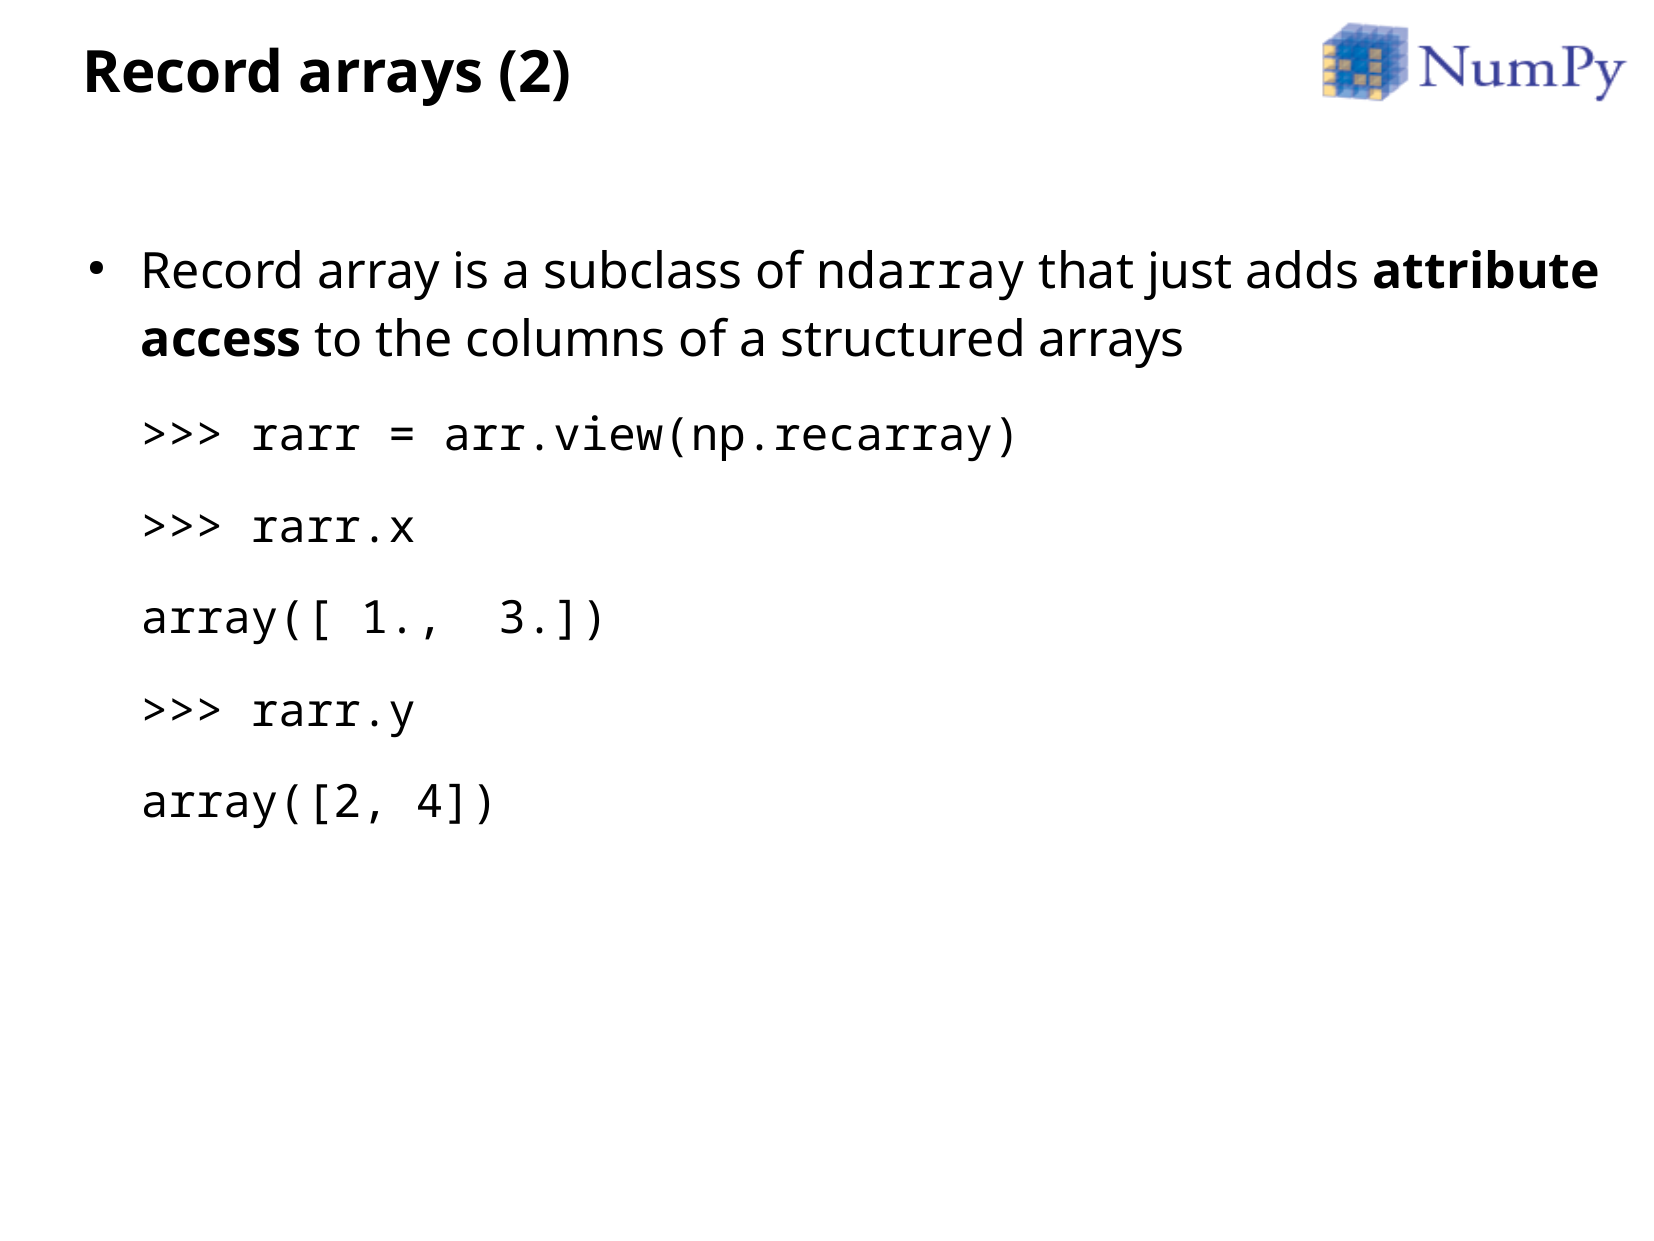

# Record arrays (2)
Record array is a subclass of ndarray that just adds attribute access to the columns of a structured arrays
>>> rarr = arr.view(np.recarray)
>>> rarr.x
array([ 1., 3.])
>>> rarr.y
array([2, 4])